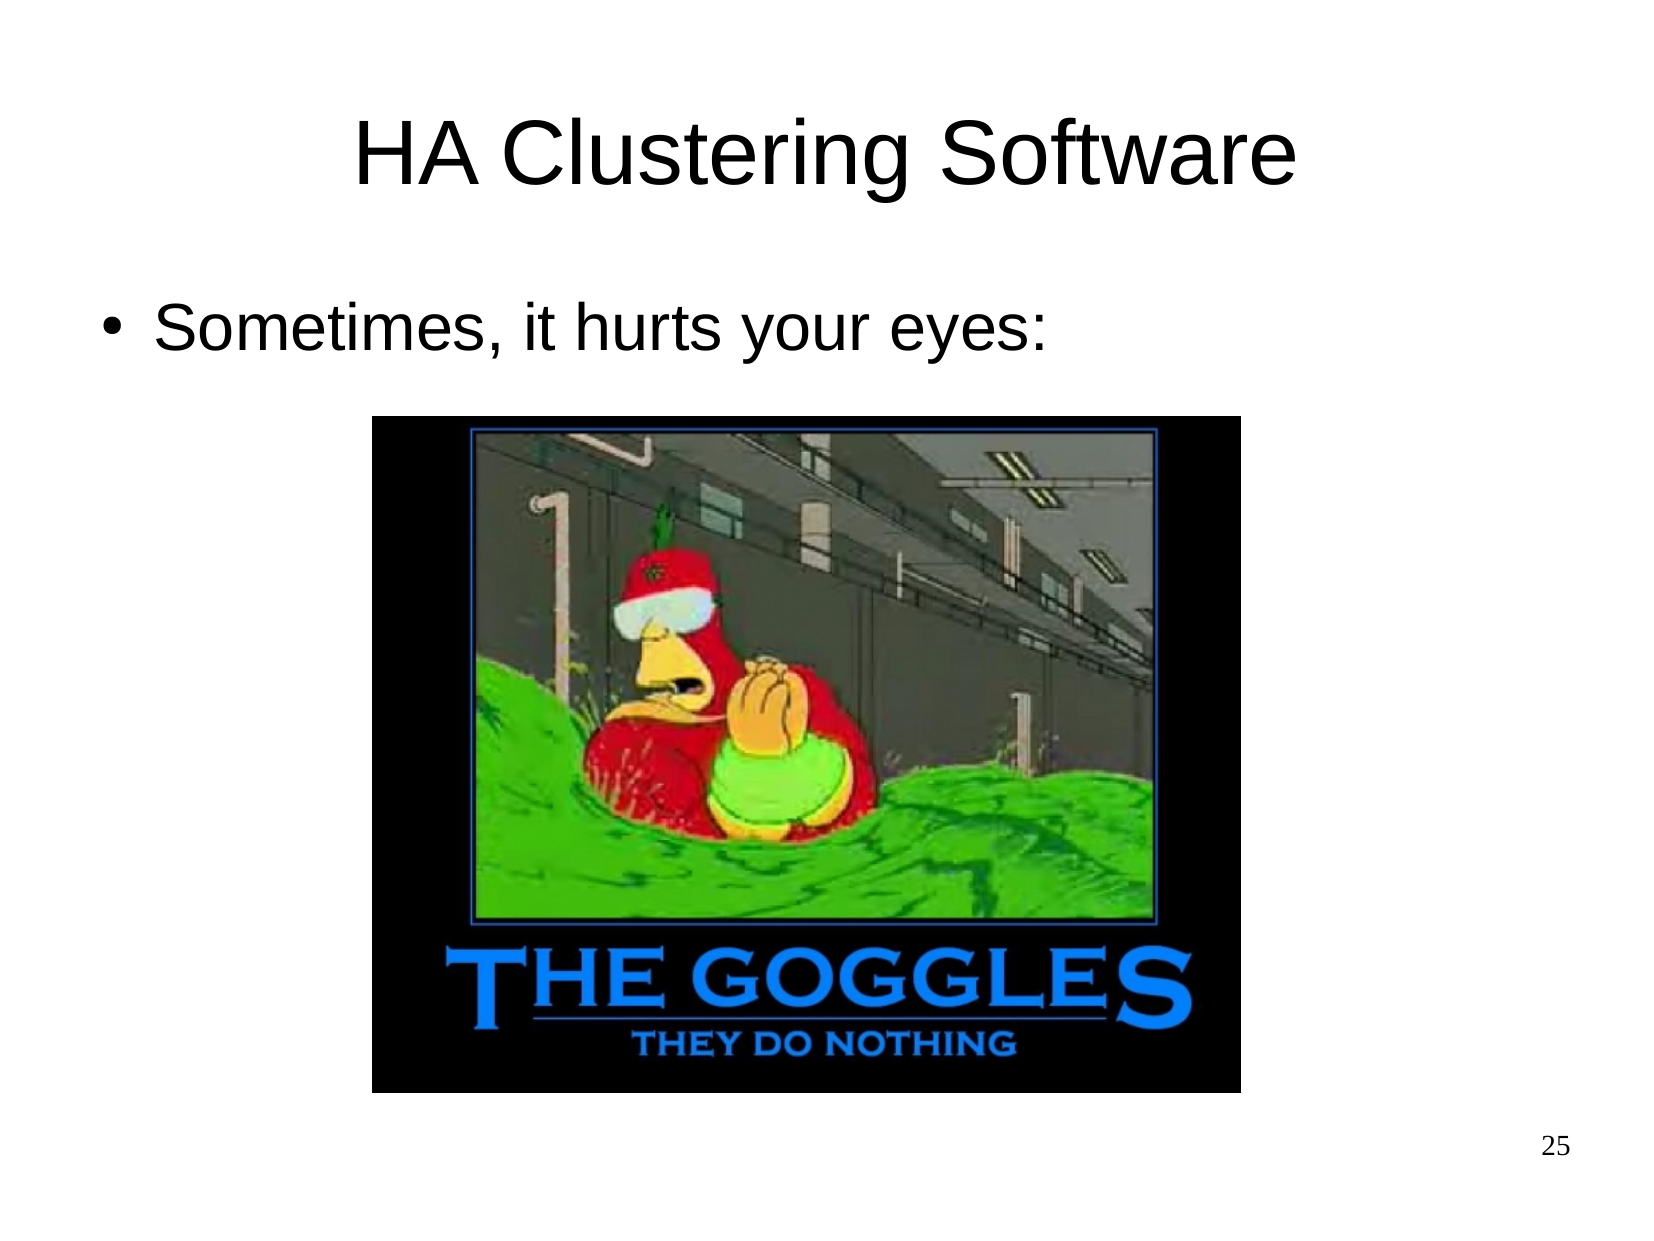

# HA Clustering Software
Sometimes, it hurts your eyes:
25